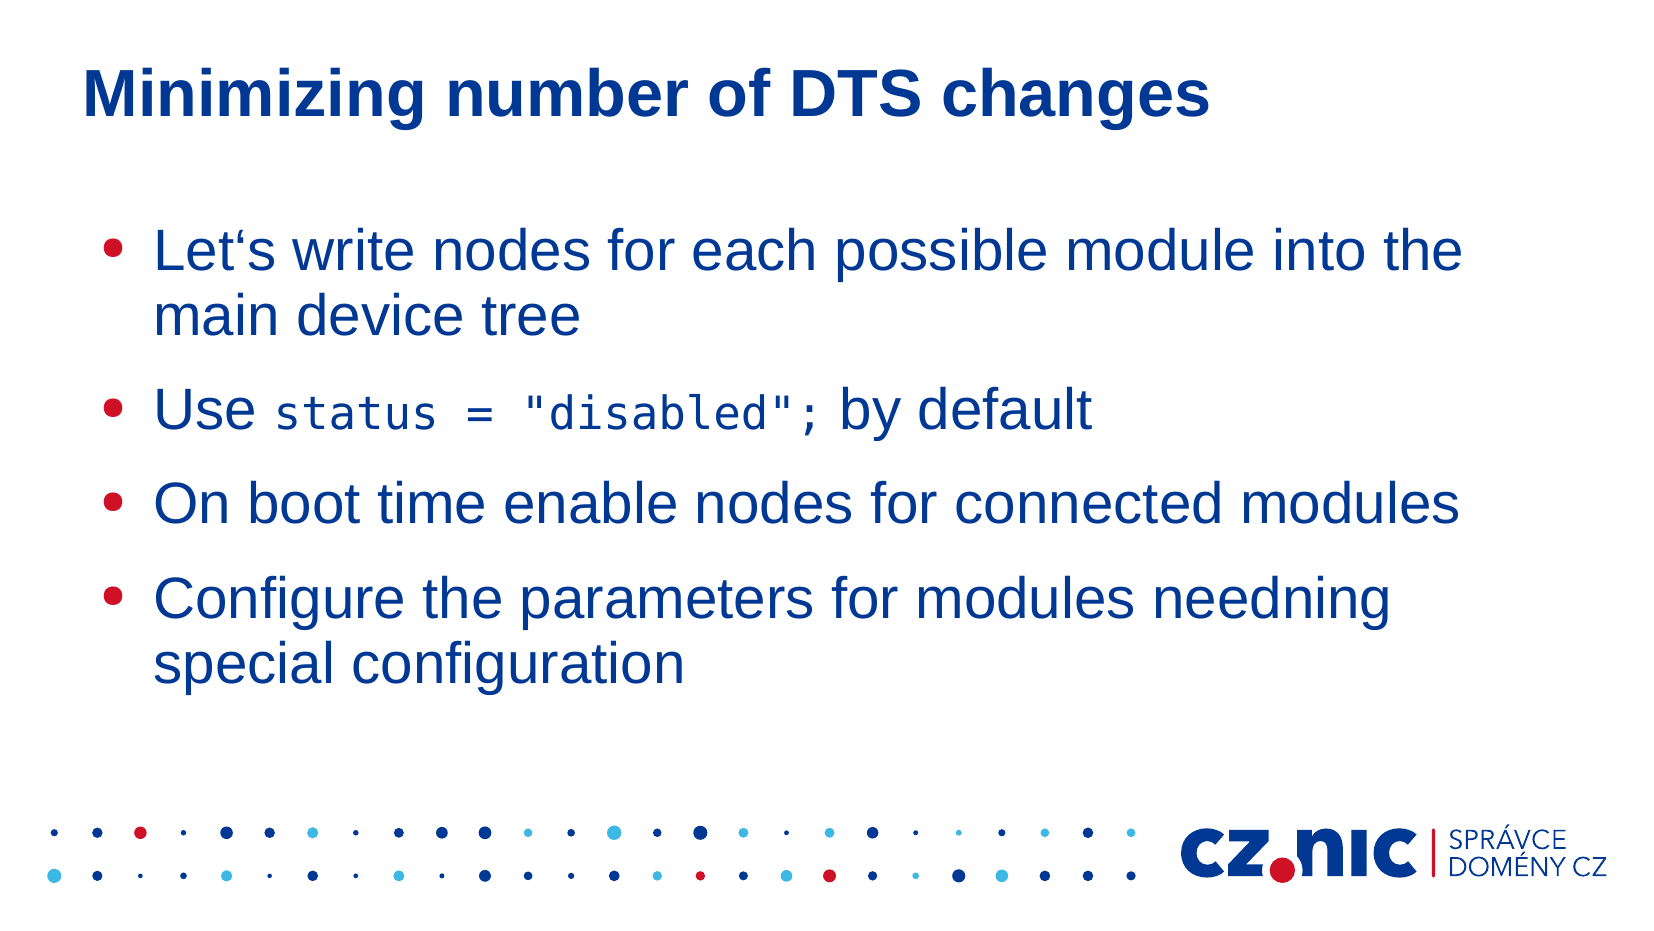

# Minimizing number of DTS changes
Let‘s write nodes for each possible module into the main device tree
Use status = "disabled"; by default
On boot time enable nodes for connected modules
Configure the parameters for modules needning special configuration